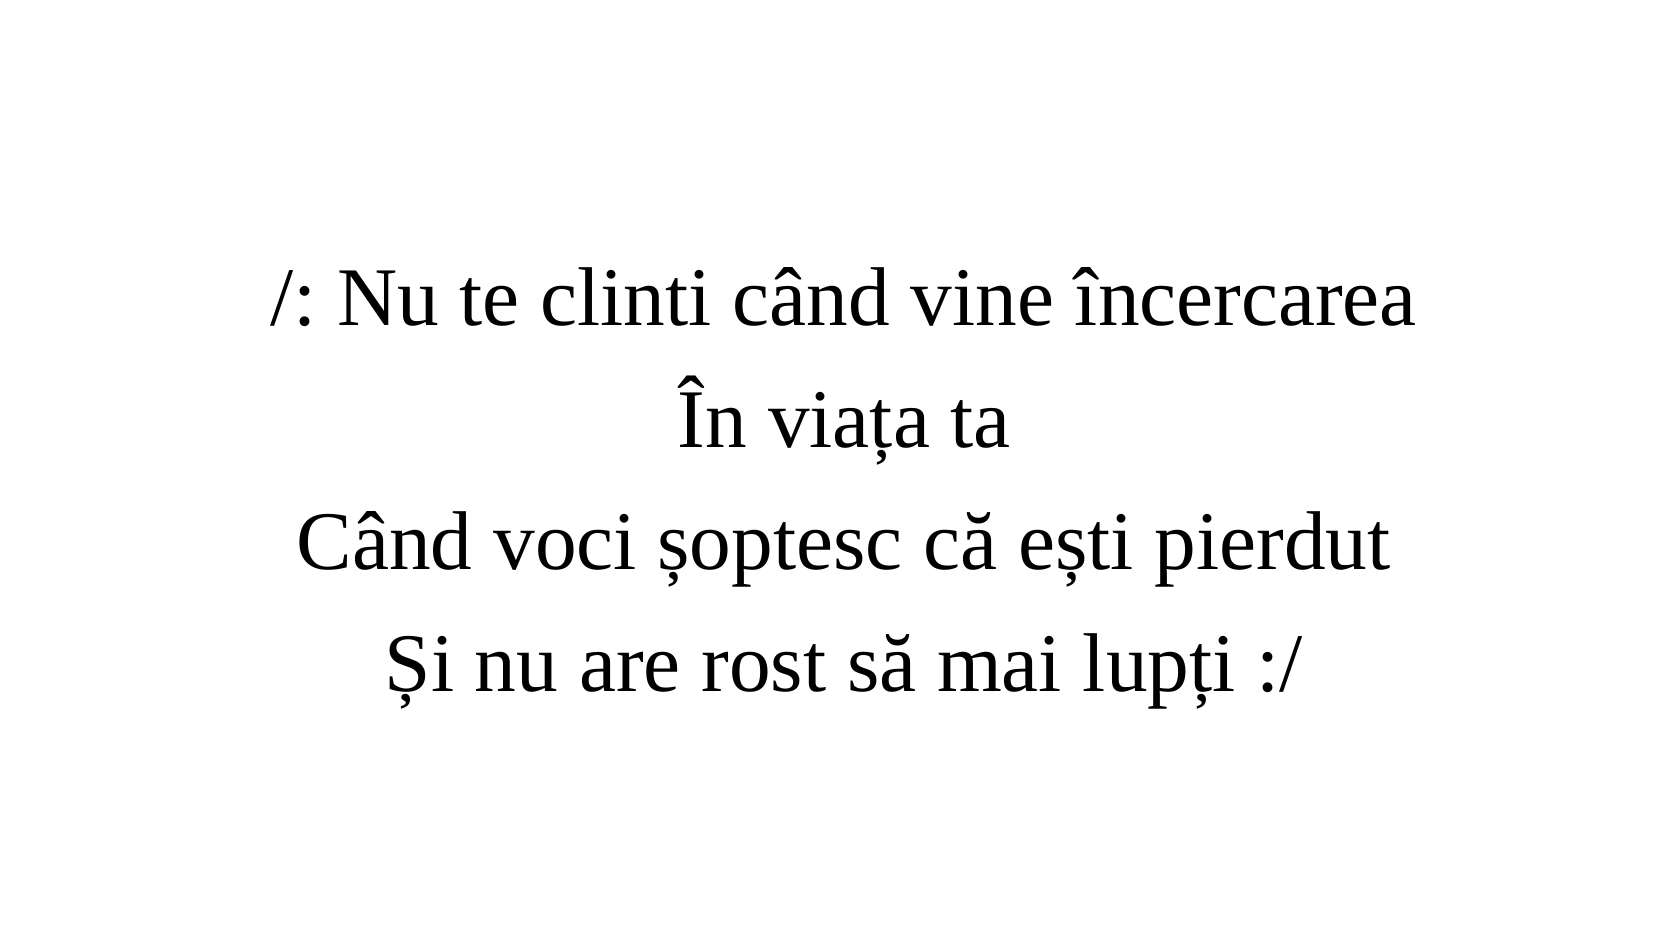

# /: Nu te clinti când vine încercarea
În viața ta
Când voci șoptesc că ești pierdut
Și nu are rost să mai lupți :/